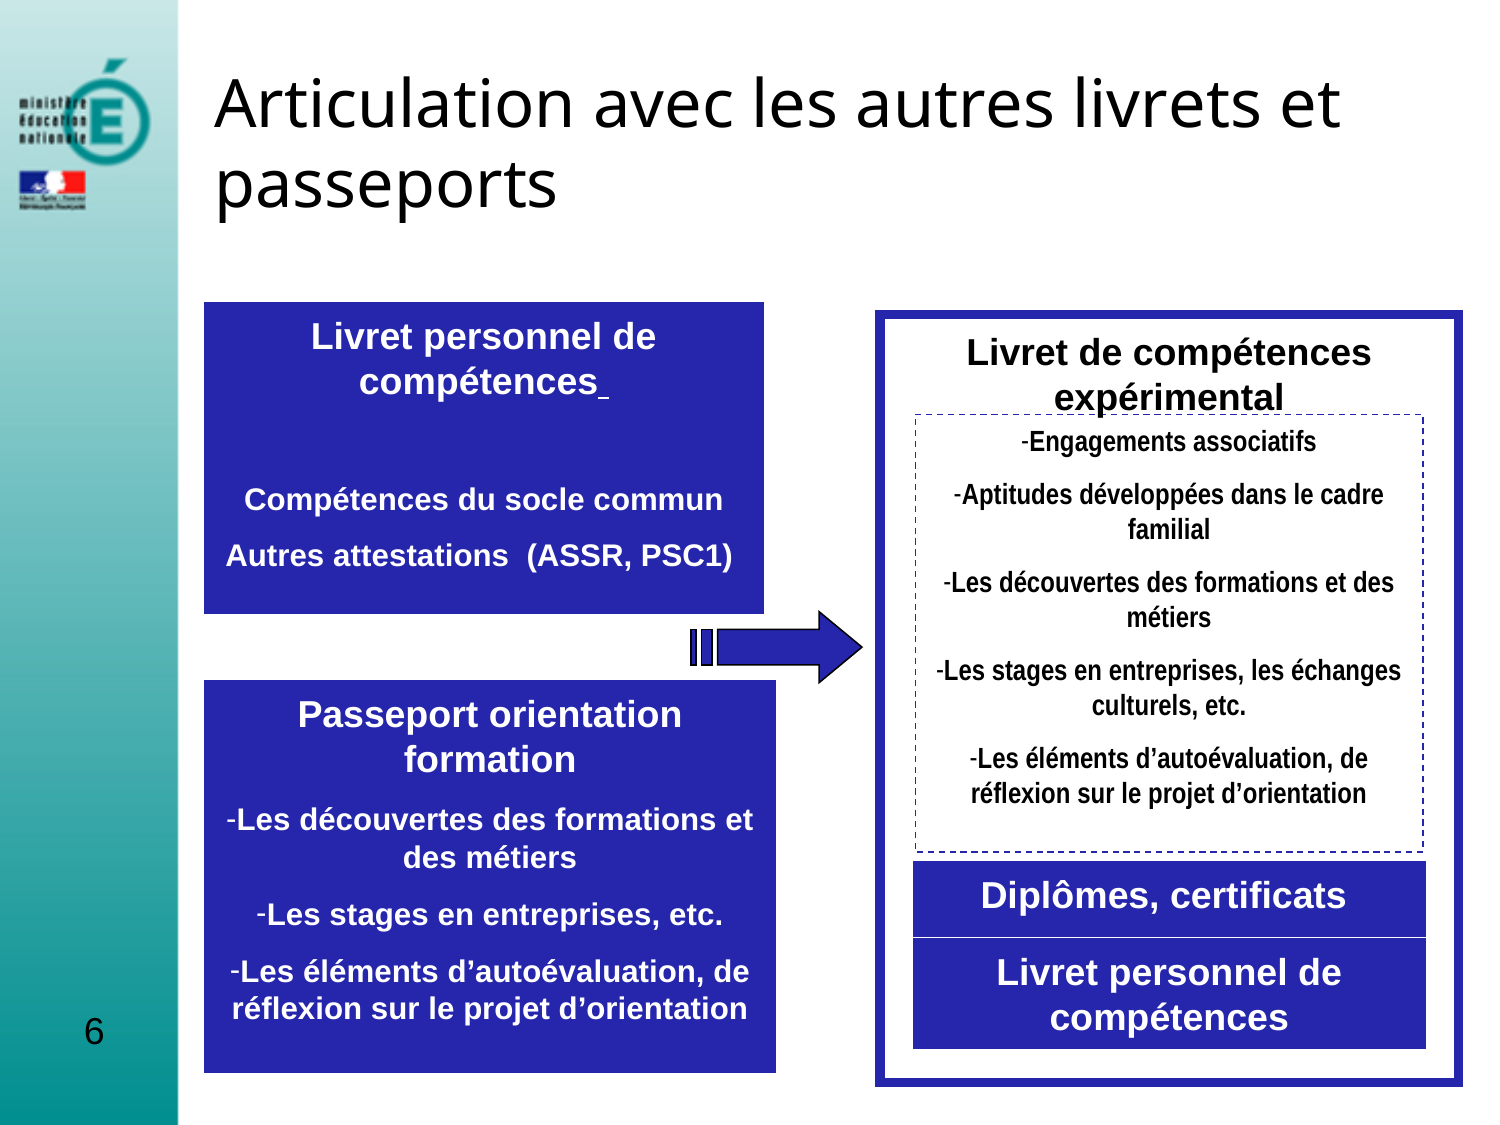

# Articulation avec les autres livrets et passeports
Livret personnel de compétences
Compétences du socle commun
Autres attestations (ASSR, PSC1)
Livret de compétences
expérimental
Engagements associatifs
Aptitudes développées dans le cadre familial
Les découvertes des formations et des métiers
Les stages en entreprises, les échanges culturels, etc.
Les éléments d’autoévaluation, de réflexion sur le projet d’orientation
Diplômes, certificats
Livret personnel de compétences
Passeport orientation formation
Les découvertes des formations et des métiers
Les stages en entreprises, etc.
Les éléments d’autoévaluation, de réflexion sur le projet d’orientation